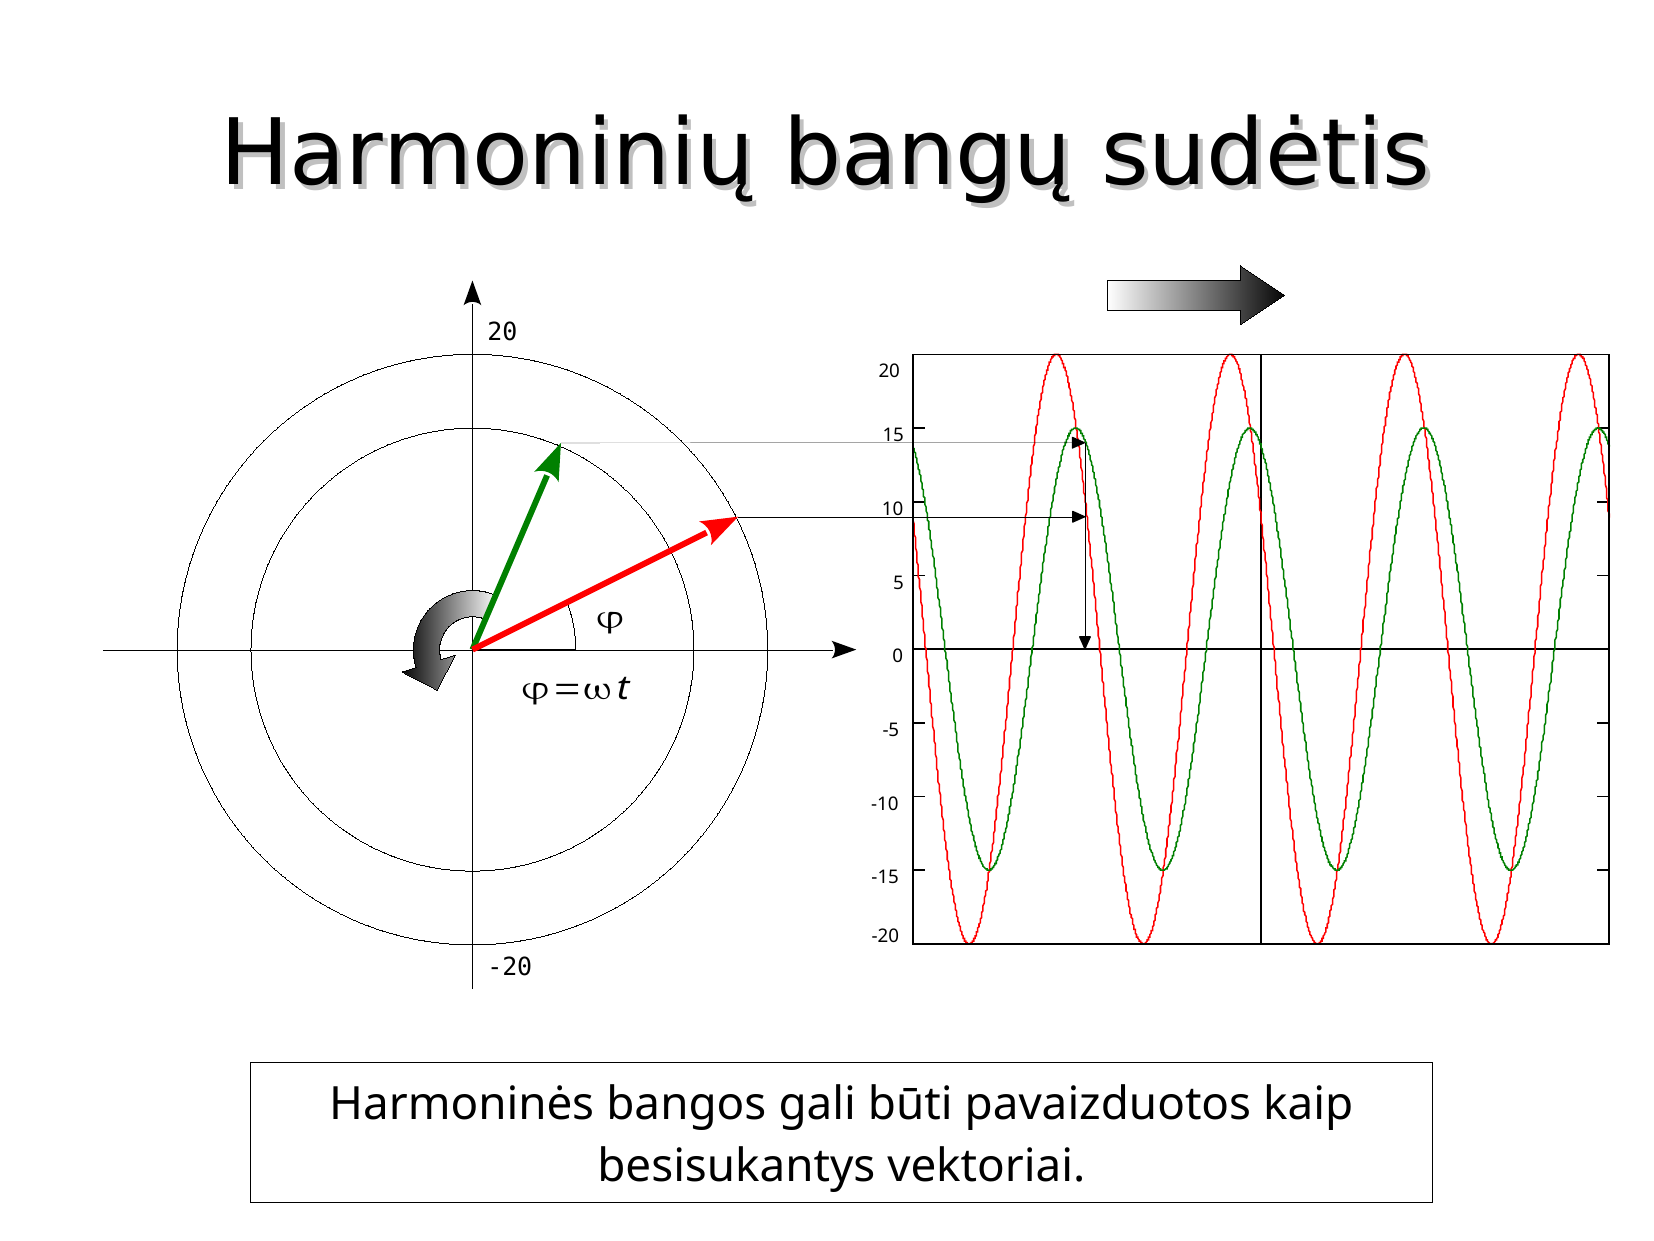

# Harmoninių bangų sudėtis
20
20
15
10
5
0
-5
-10
-15
-20
-20
Harmoninės bangos gali būti pavaizduotos kaip besisukantys vektoriai.